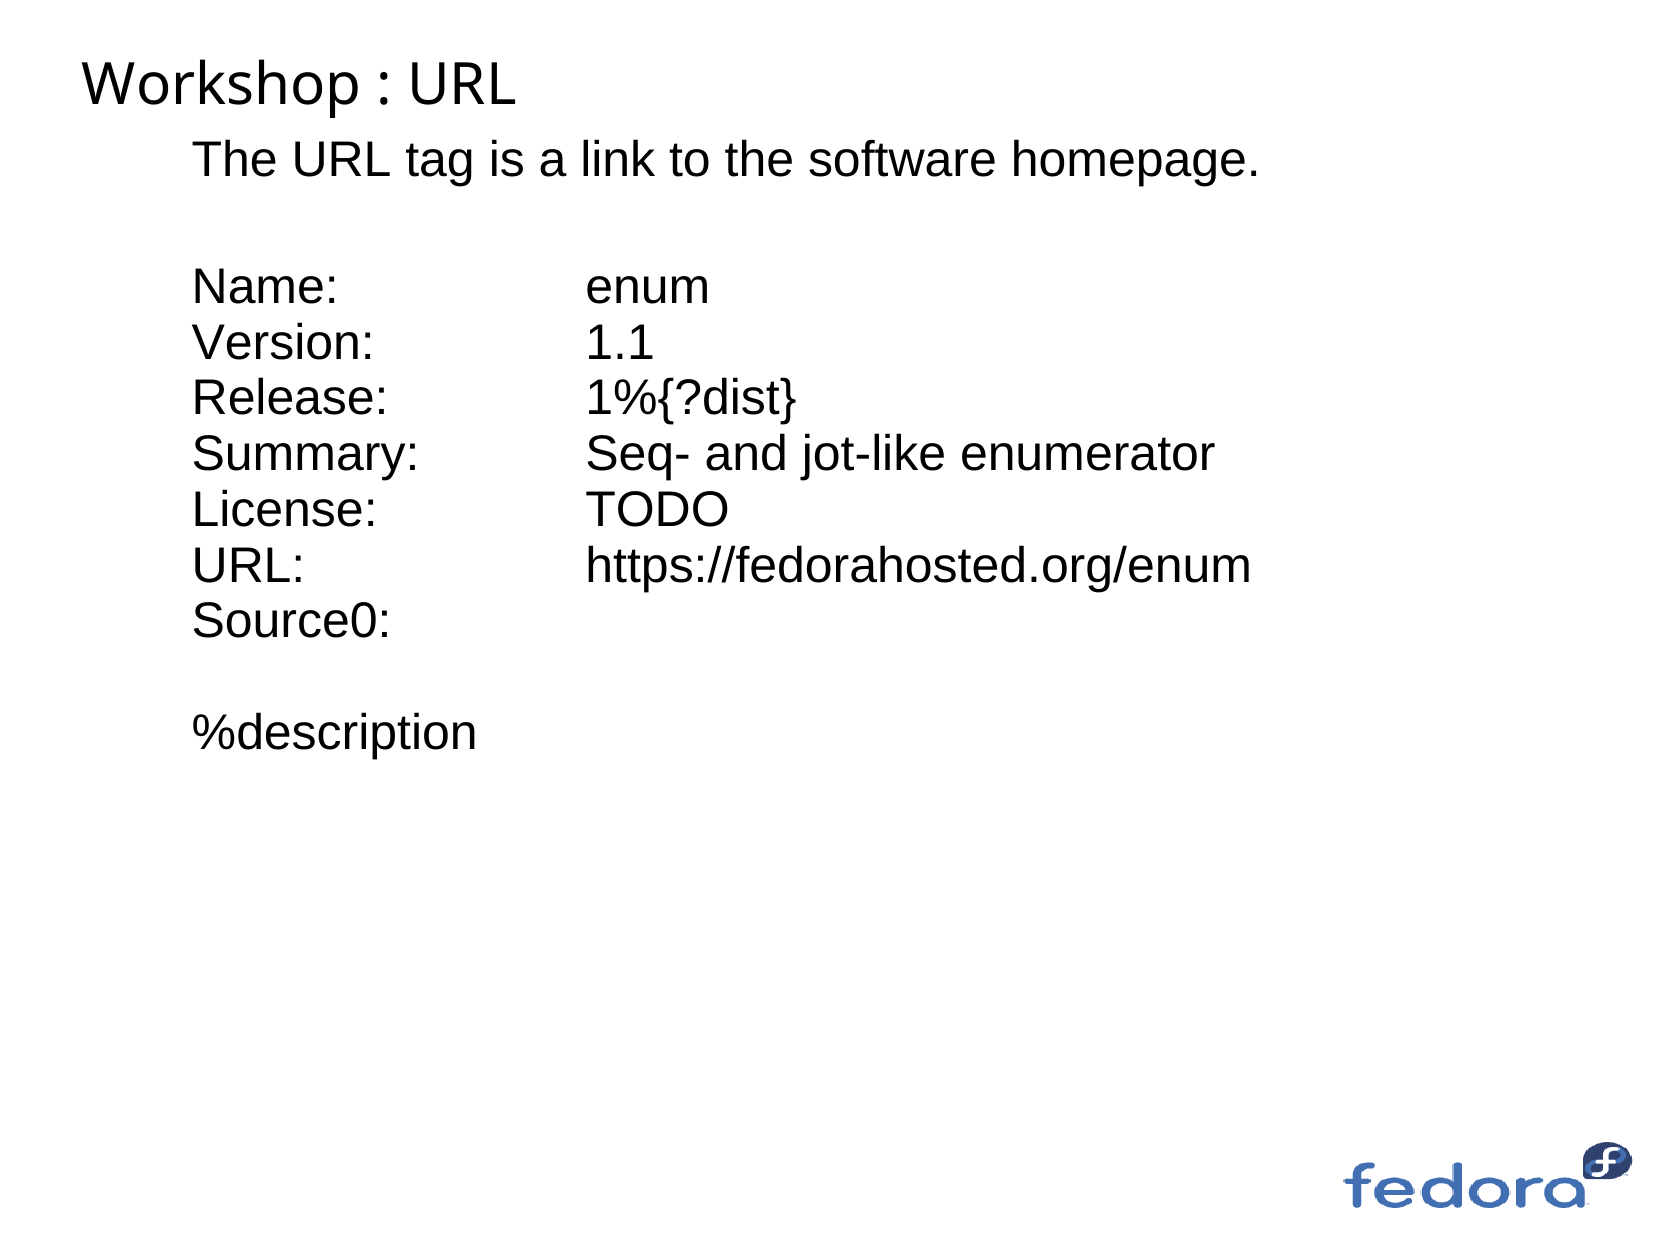

# Workshop : URL
The URL tag is a link to the software homepage.
Name:		enum
Version:		1.1
Release:		1%{?dist}
Summary:		Seq- and jot-like enumerator
License:		TODO
URL:		https://fedorahosted.org/enum
Source0:
%description